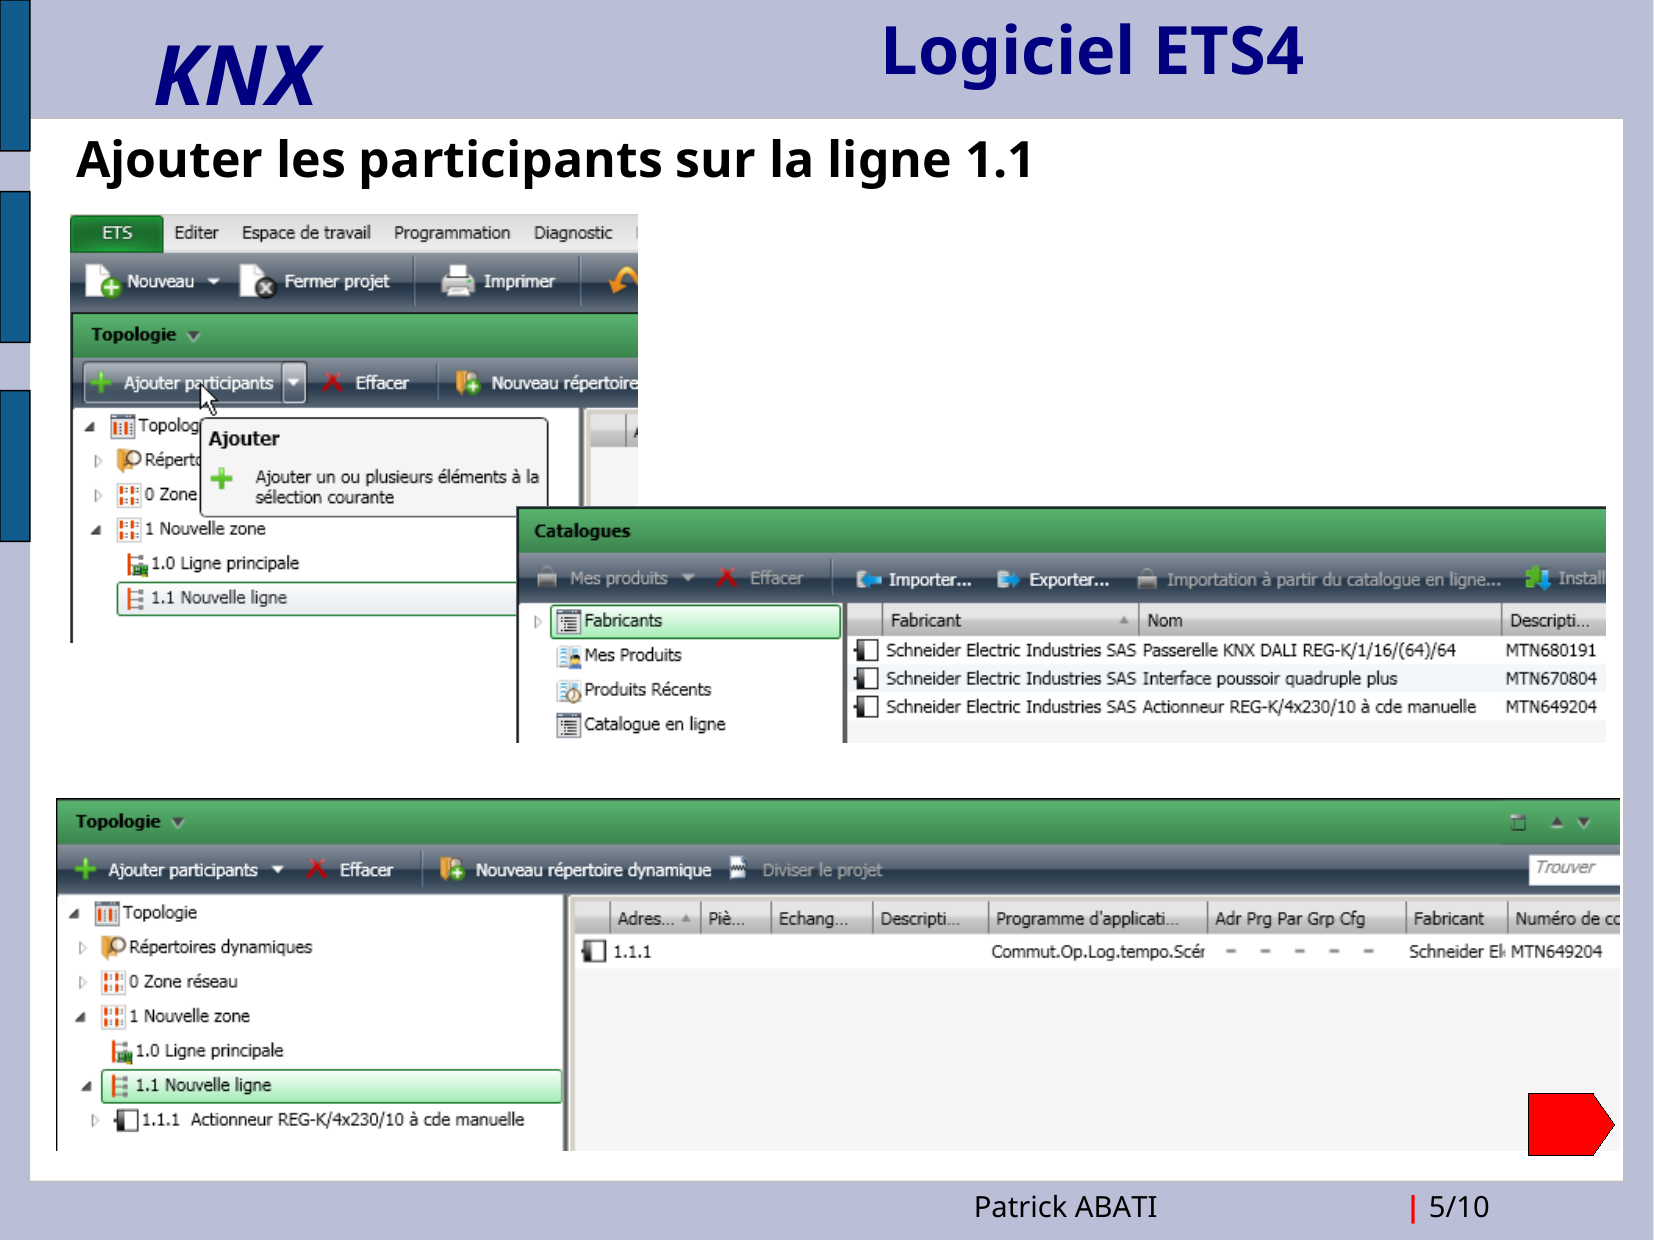

Ajouter les participants sur la ligne 1.1